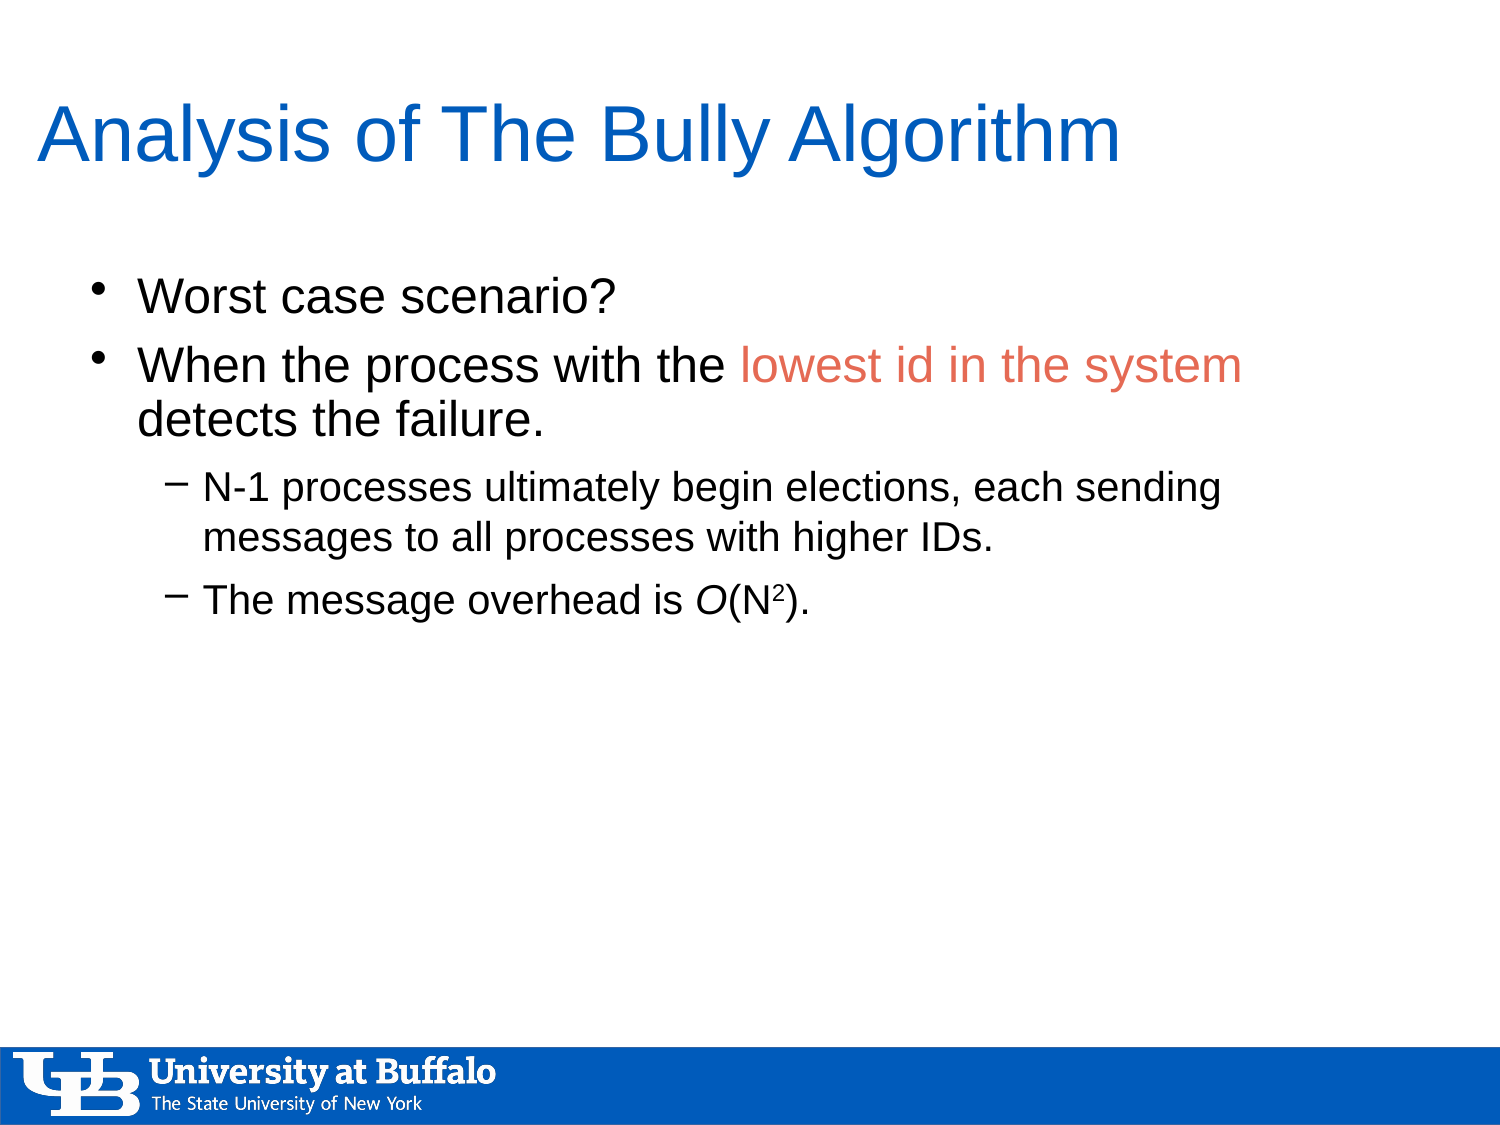

# Analysis of The Bully Algorithm
Worst case scenario?
When the process with the lowest id in the system detects the failure.
N-1 processes ultimately begin elections, each sending messages to all processes with higher IDs.
The message overhead is O(N2).